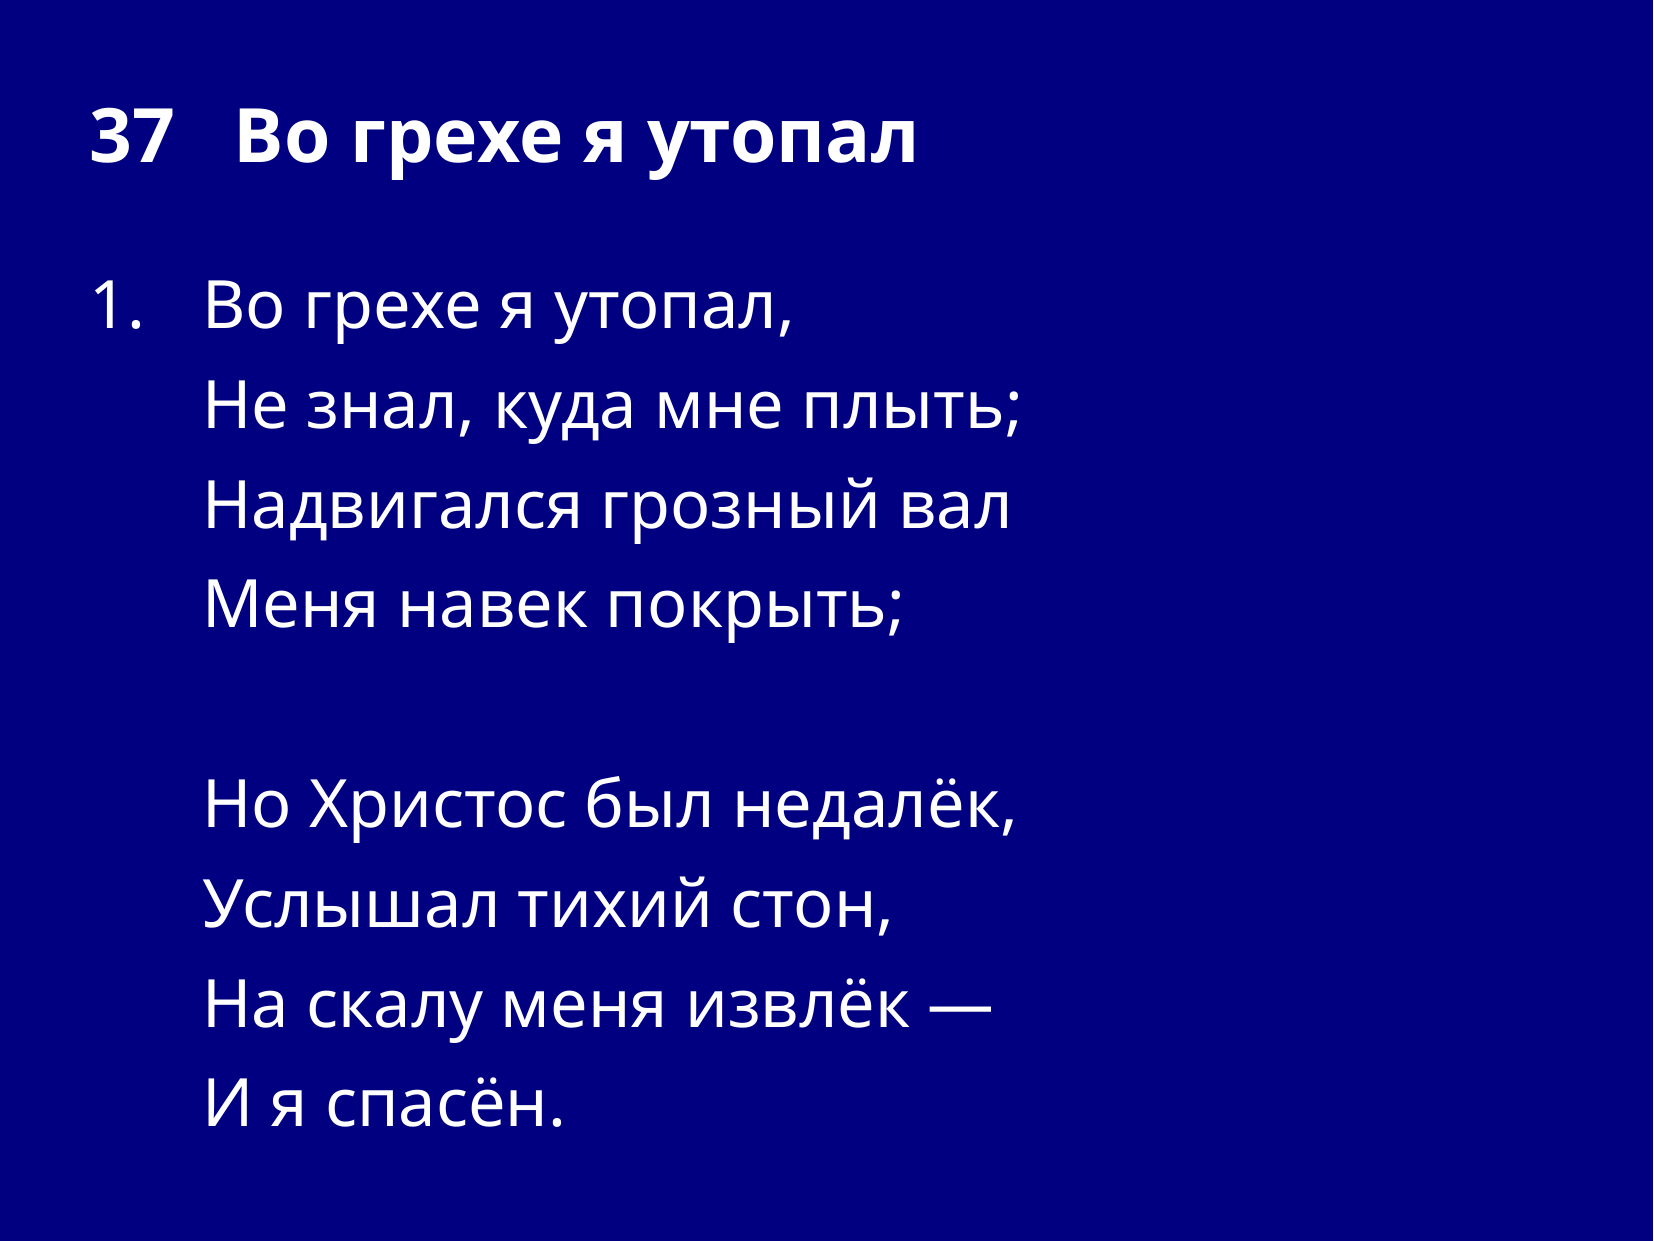

37 Во грехе я утопал
1.	Во грехе я утопал,
	Не знал, куда мне плыть;
	Надвигался грозный вал
	Меня навек покрыть;
	Но Христос был недалёк,
	Услышал тихий стон,
	На скалу меня извлёк —
	И я спасён.